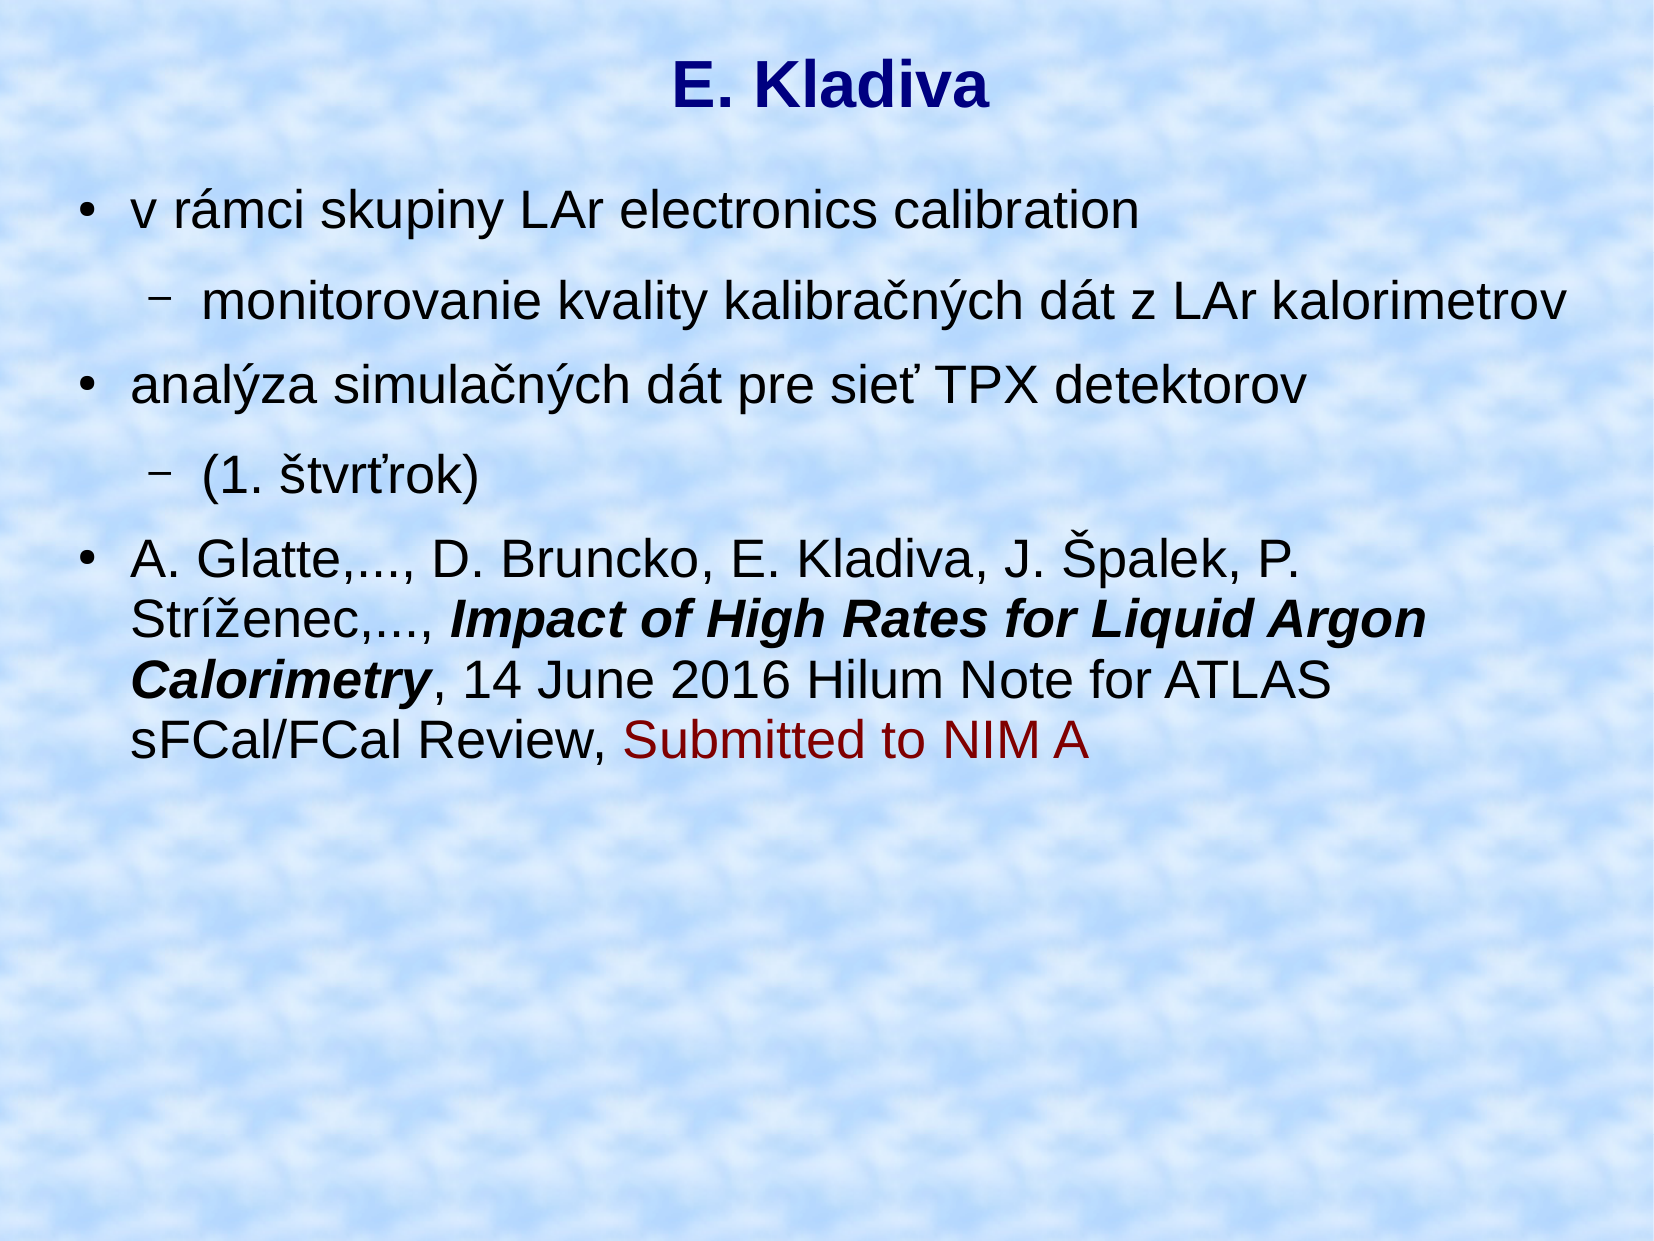

# E. Kladiva
v rámci skupiny LAr electronics calibration
monitorovanie kvality kalibračných dát z LAr kalorimetrov
analýza simulačných dát pre sieť TPX detektorov
(1. štvrťrok)
A. Glatte,..., D. Bruncko, E. Kladiva, J. Špalek, P. Stríženec,..., Impact of High Rates for Liquid Argon Calorimetry, 14 June 2016 Hilum Note for ATLAS sFCal/FCal Review, Submitted to NIM A